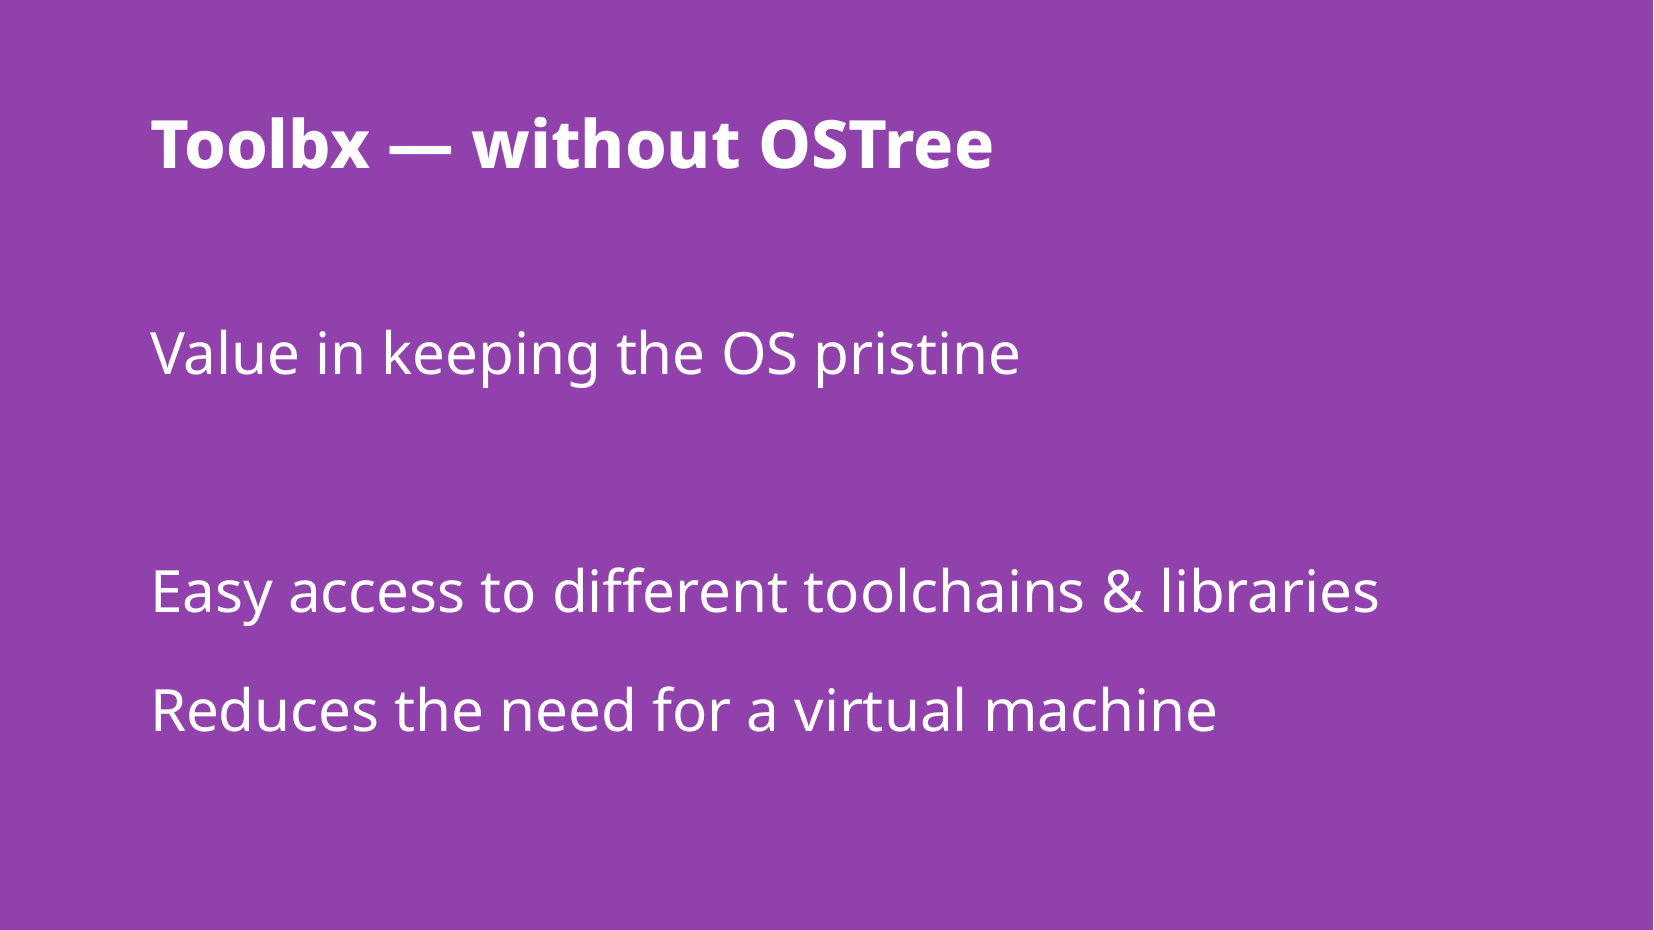

# Toolbx — without OSTree
Value in keeping the OS pristine
Easy access to different toolchains & libraries
Reduces the need for a virtual machine